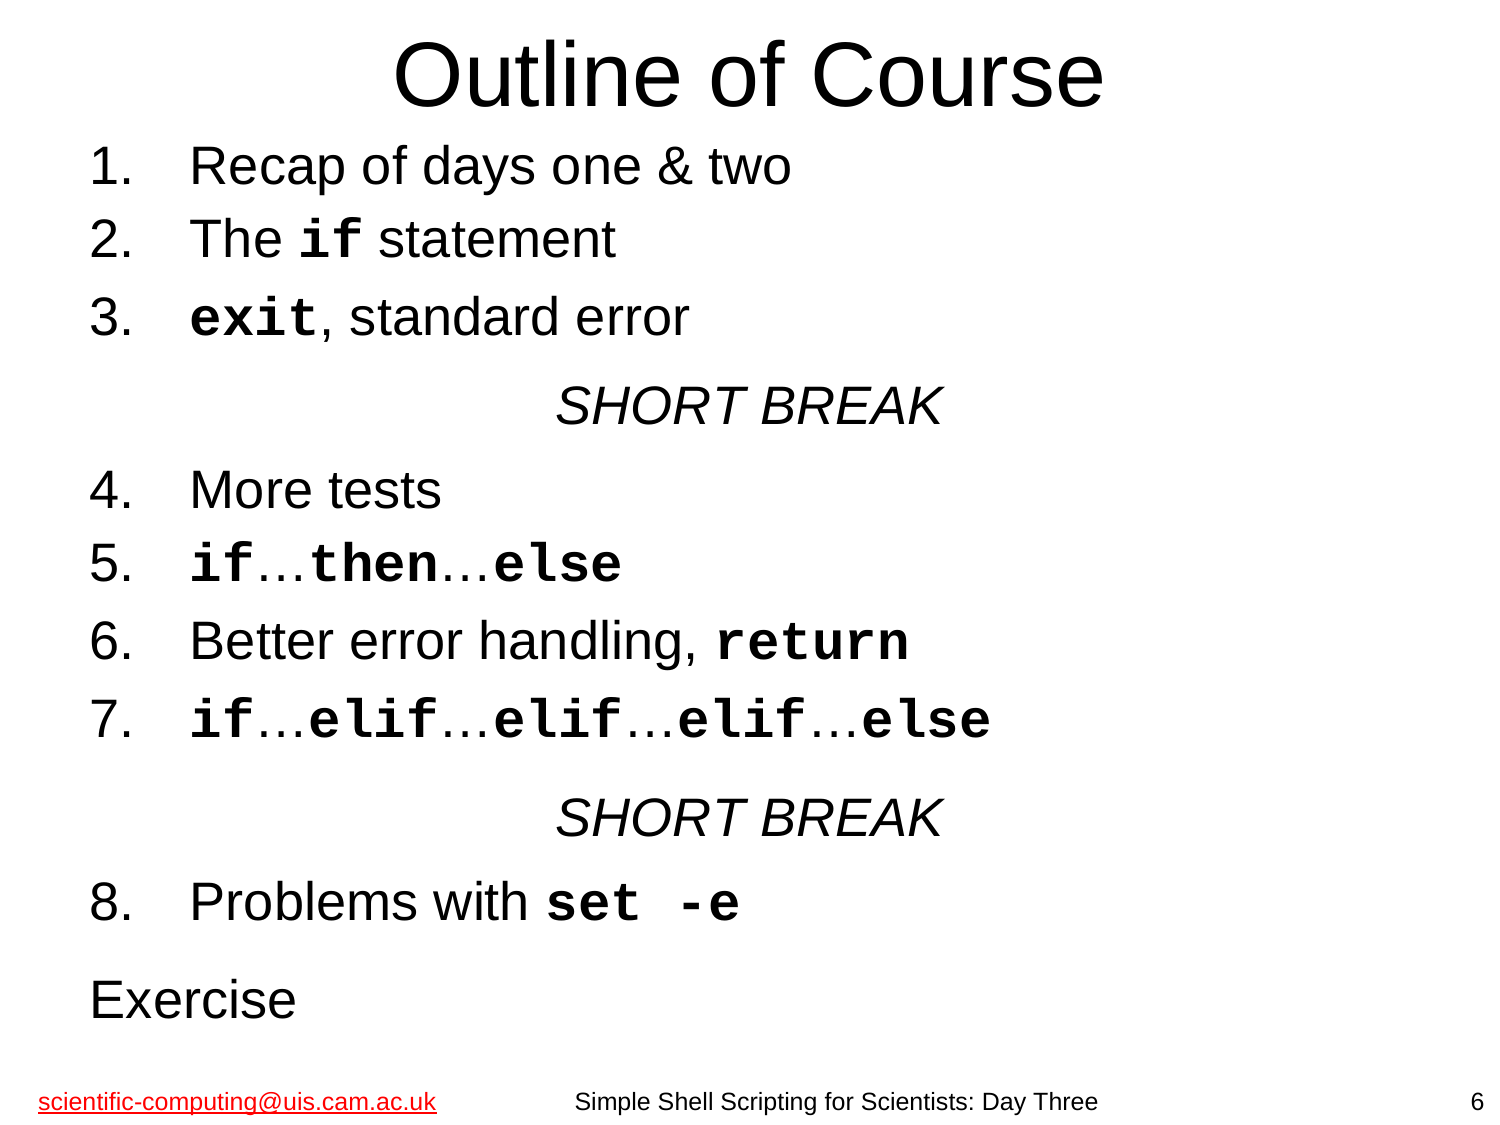

# Outline of Course
1.	Recap of days one & two
2.	The if statement
3.	exit, standard error
SHORT BREAK
4.	More tests
5.	if…then…else
6.	Better error handling, return
7.	if…elif…elif…elif…else
SHORT BREAK
8.	Problems with set -e
Exercise
escience-support@ucs.cam.ac.uk	Simple Shell Scripting for Scientists: Day Three
6